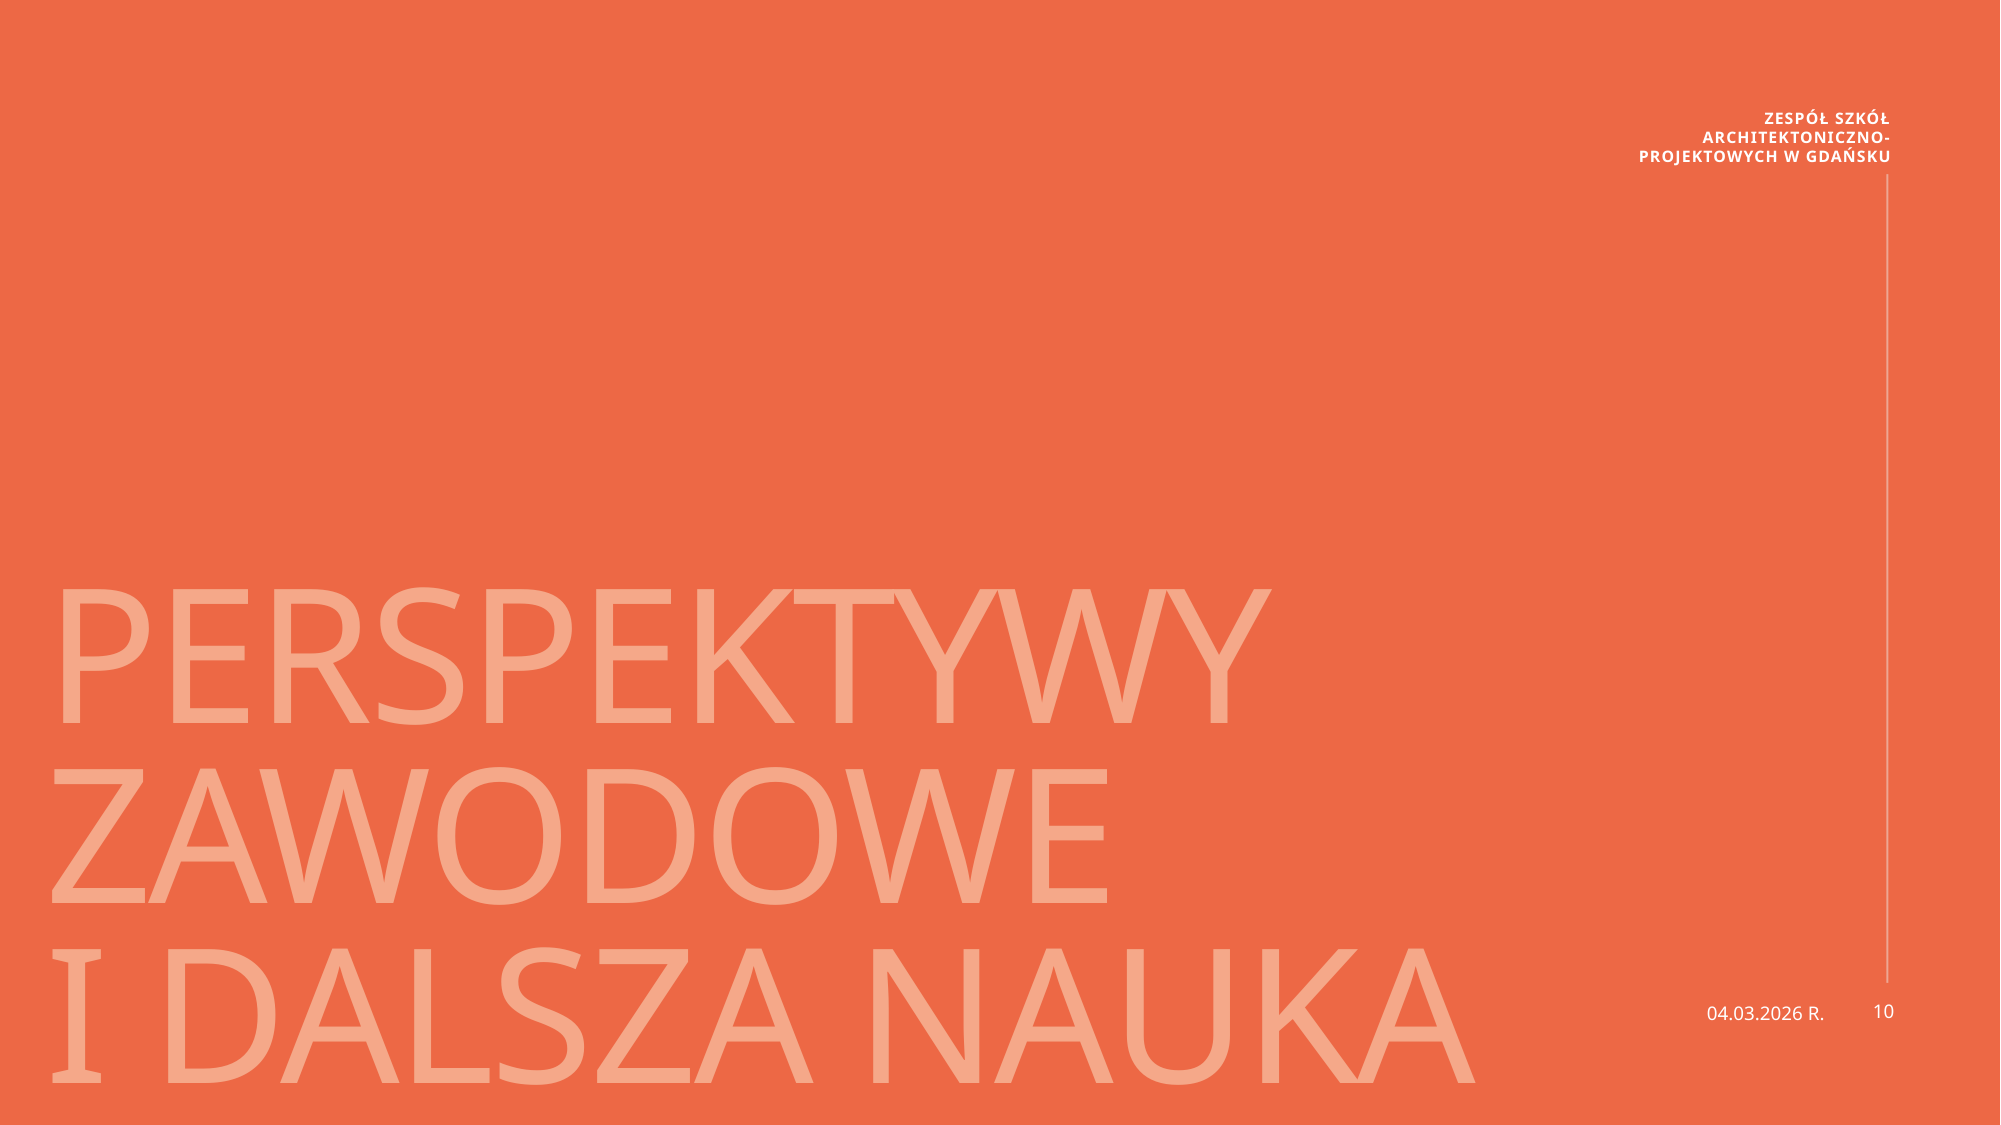

Zespół Szkół Architektoniczno-Projektowych w Gdańsku
# Perspektywy zawodowe i dalsza nauka
04.03.2026 r.